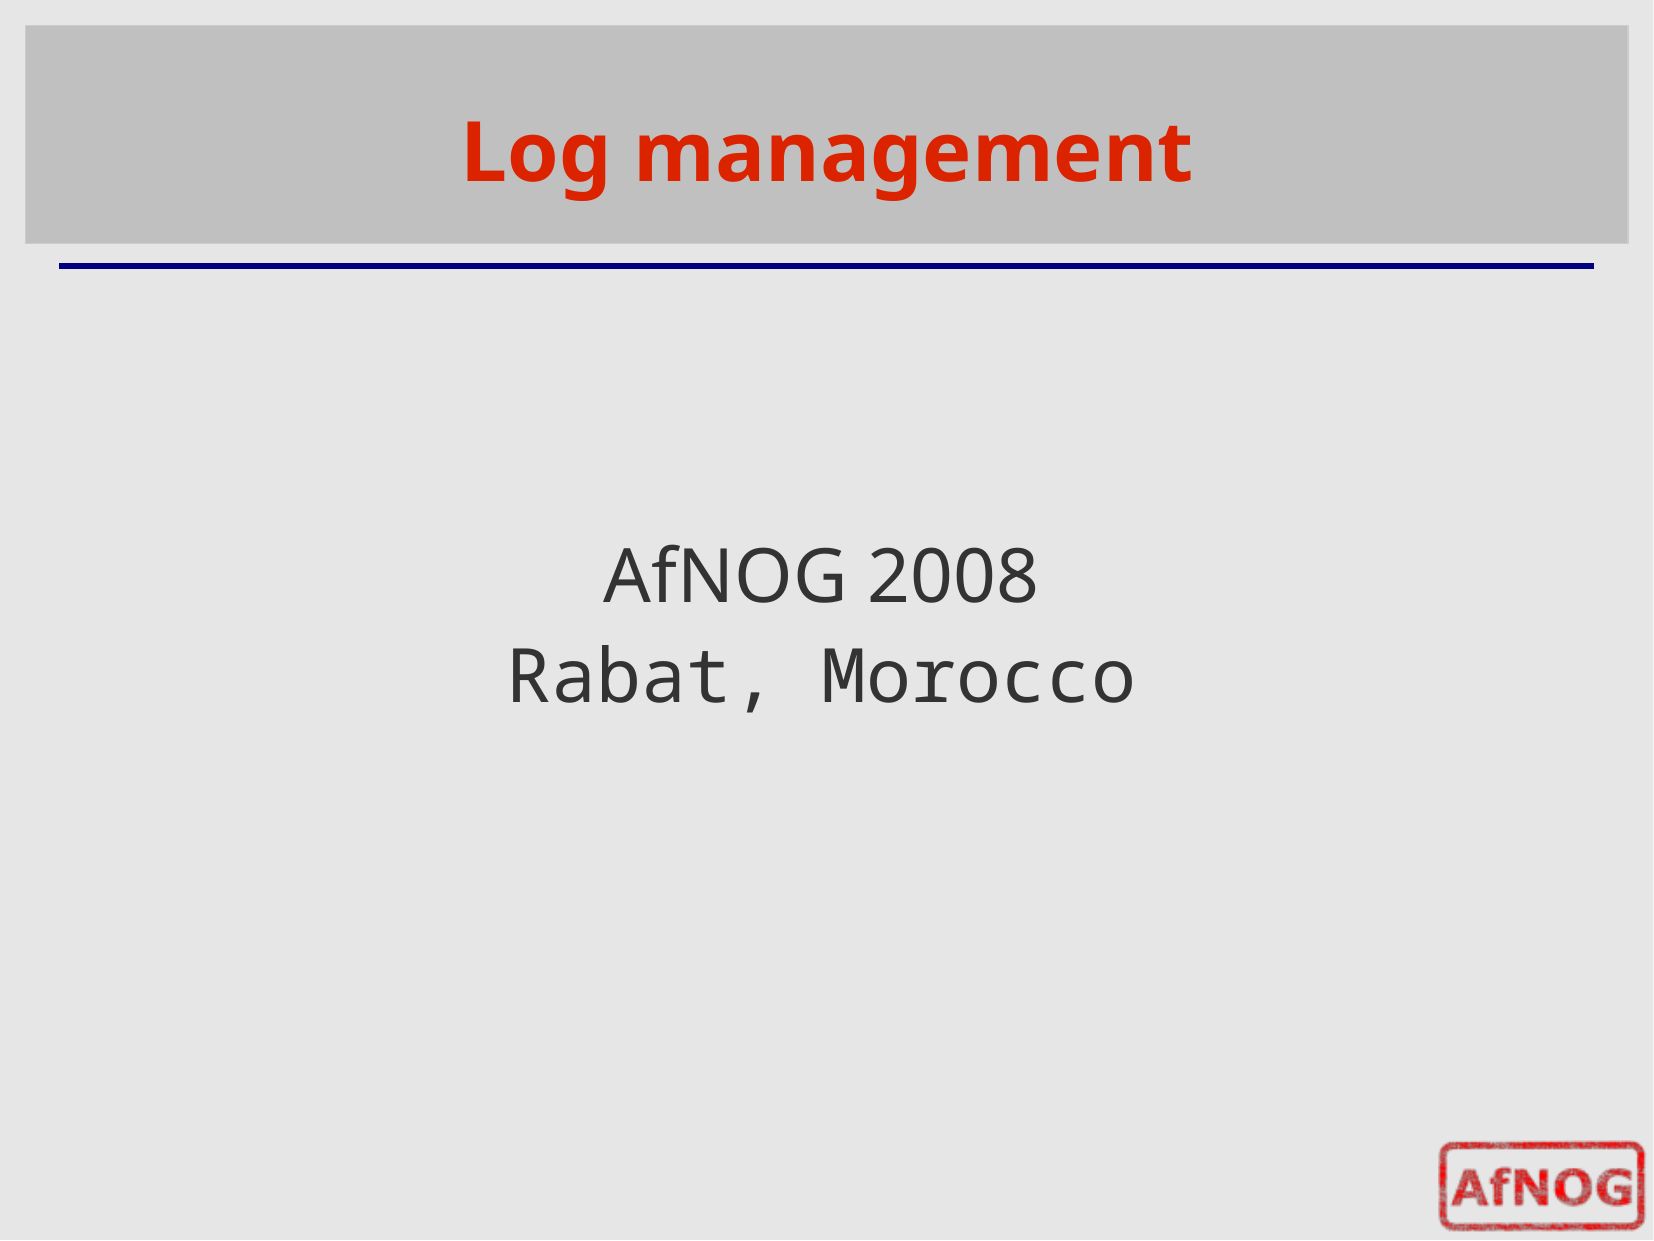

Log management
# AfNOG 2008
Rabat, Morocco